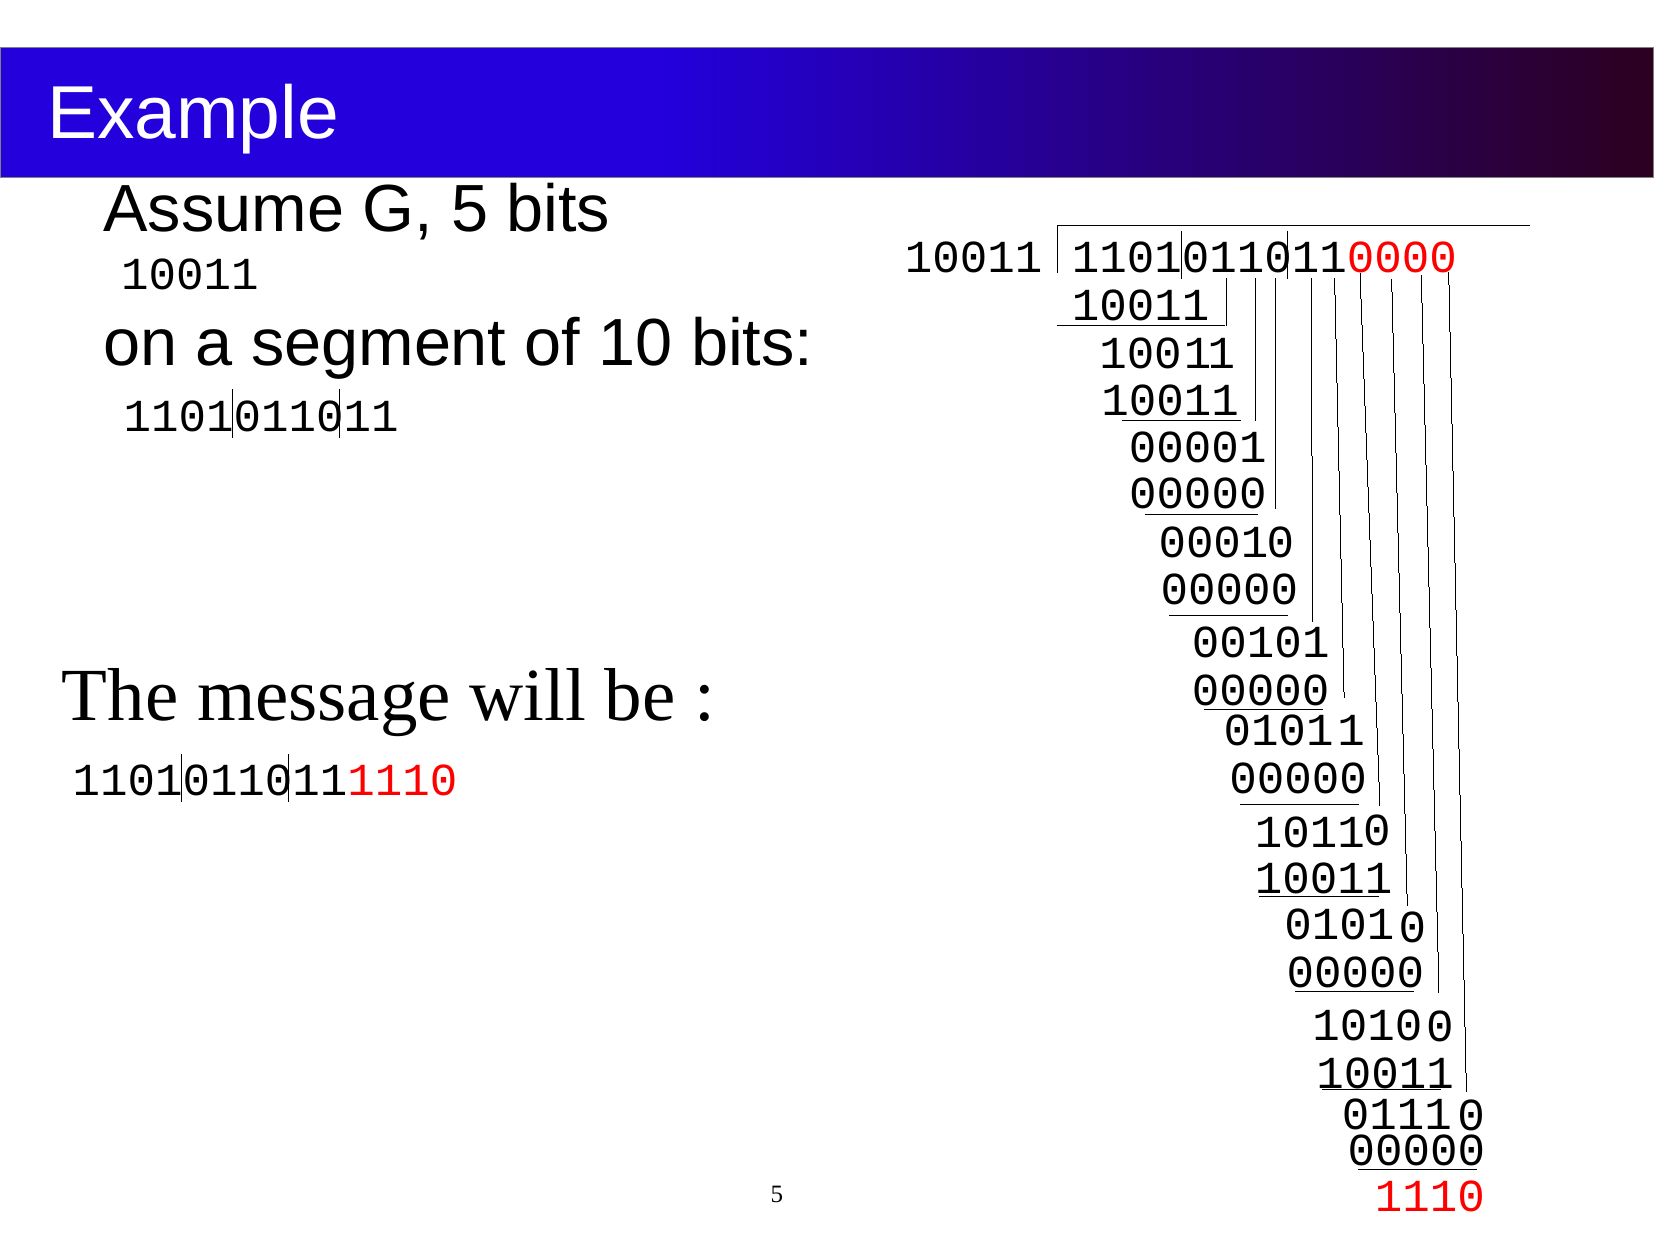

# Example
Assume G, 5 bits
on a segment of 10 bits:
10011
11010110110000
10011
10011
0
 00000
 1011
10011
 0101
00000
0
10011
0
00000
 1110
1
1
0
1
 100
1
10011
1101011011
 0000
00000
 0001
00000
 0010
The message will be :
11010110111110
00000
 0101
1
0
 1010
 0111